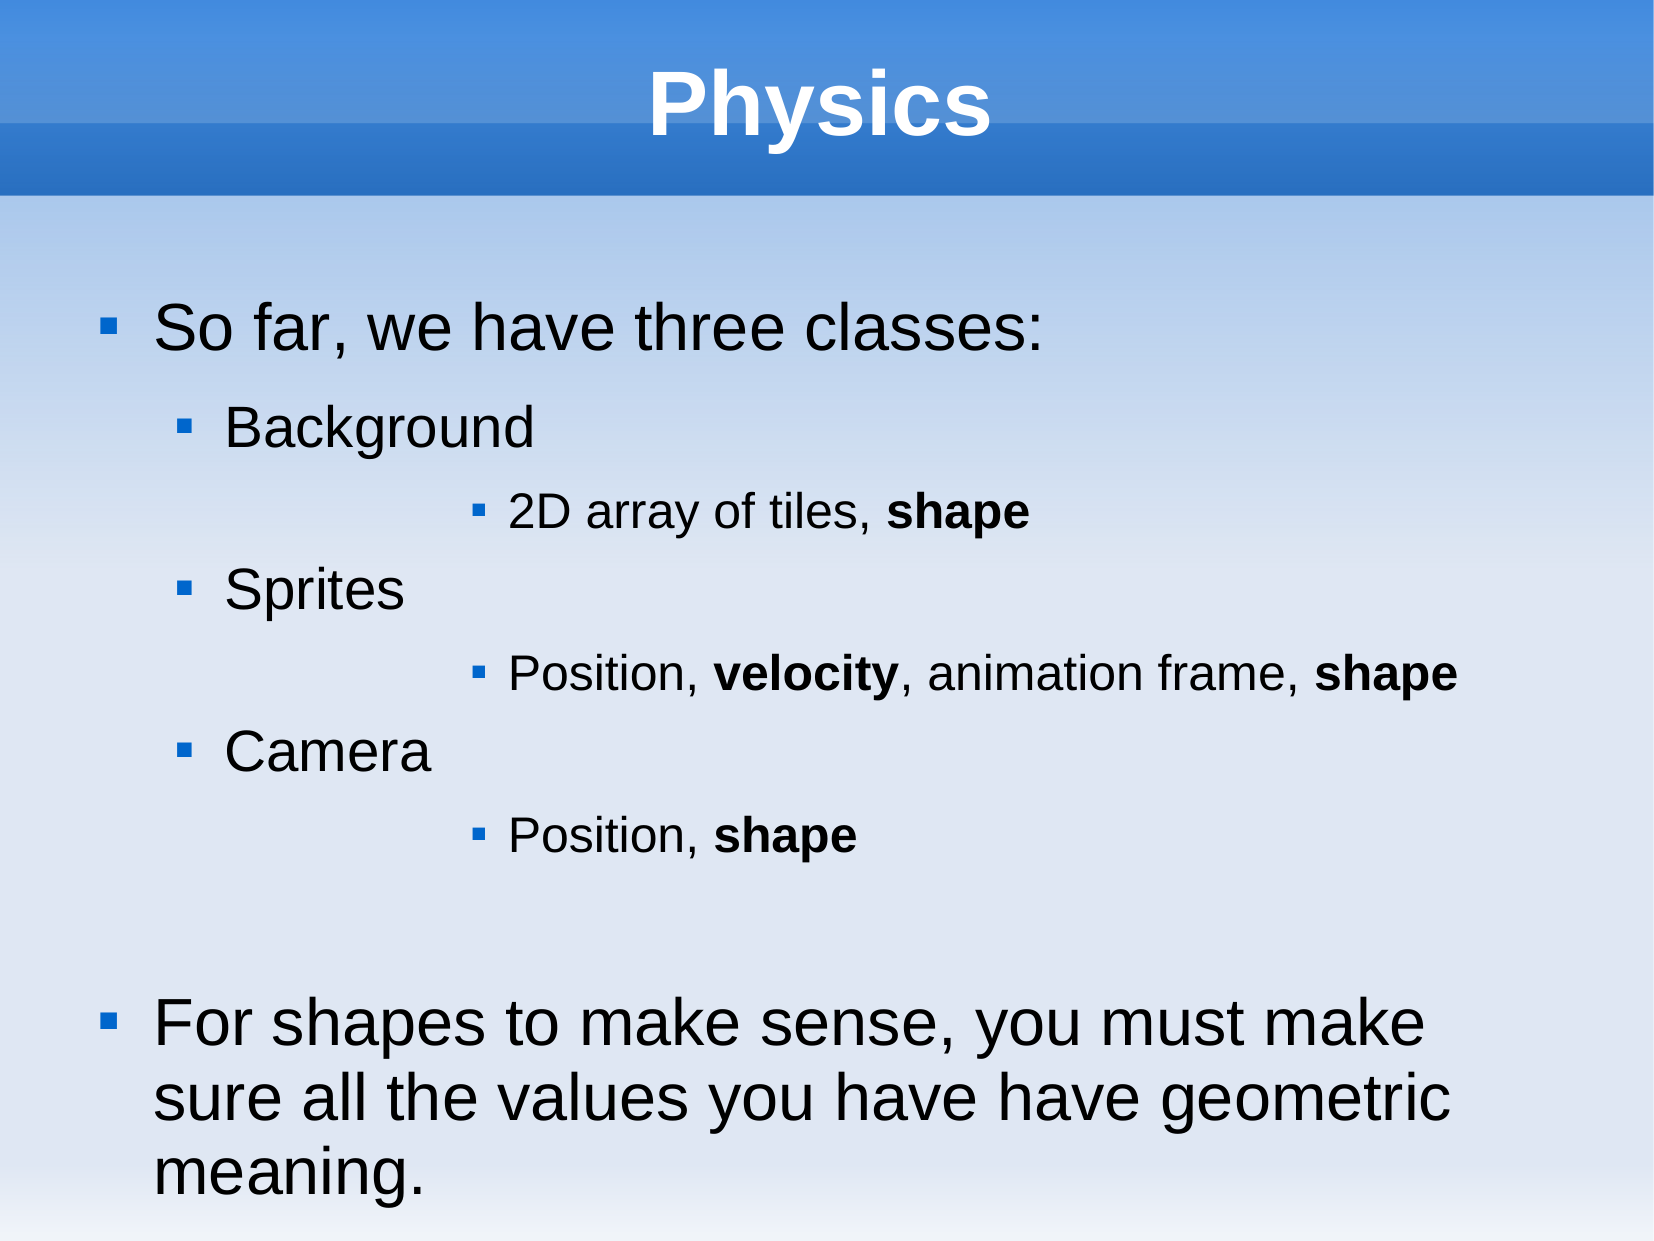

# Physics
So far, we have three classes:
Background
2D array of tiles, shape
Sprites
Position, velocity, animation frame, shape
Camera
Position, shape
For shapes to make sense, you must make sure all the values you have have geometric meaning.